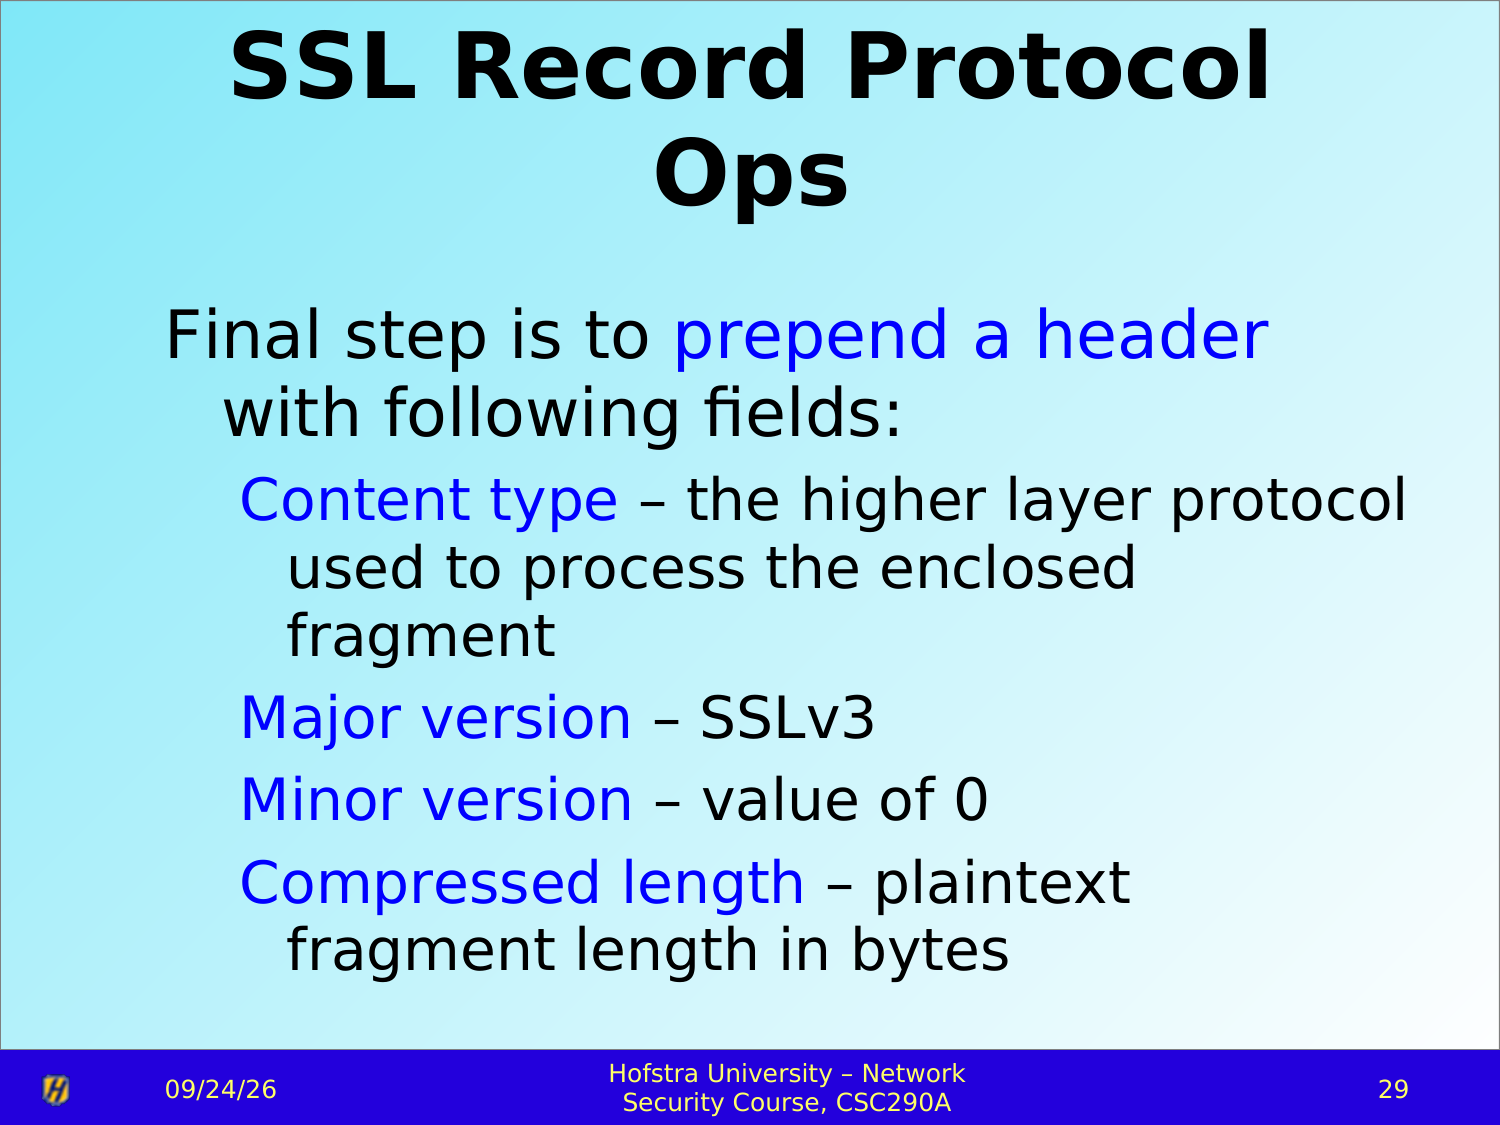

# SSL Record Protocol Ops
Final step is to prepend a header with following fields:
Content type – the higher layer protocol used to process the enclosed fragment
Major version – SSLv3
Minor version – value of 0
Compressed length – plaintext fragment length in bytes
29